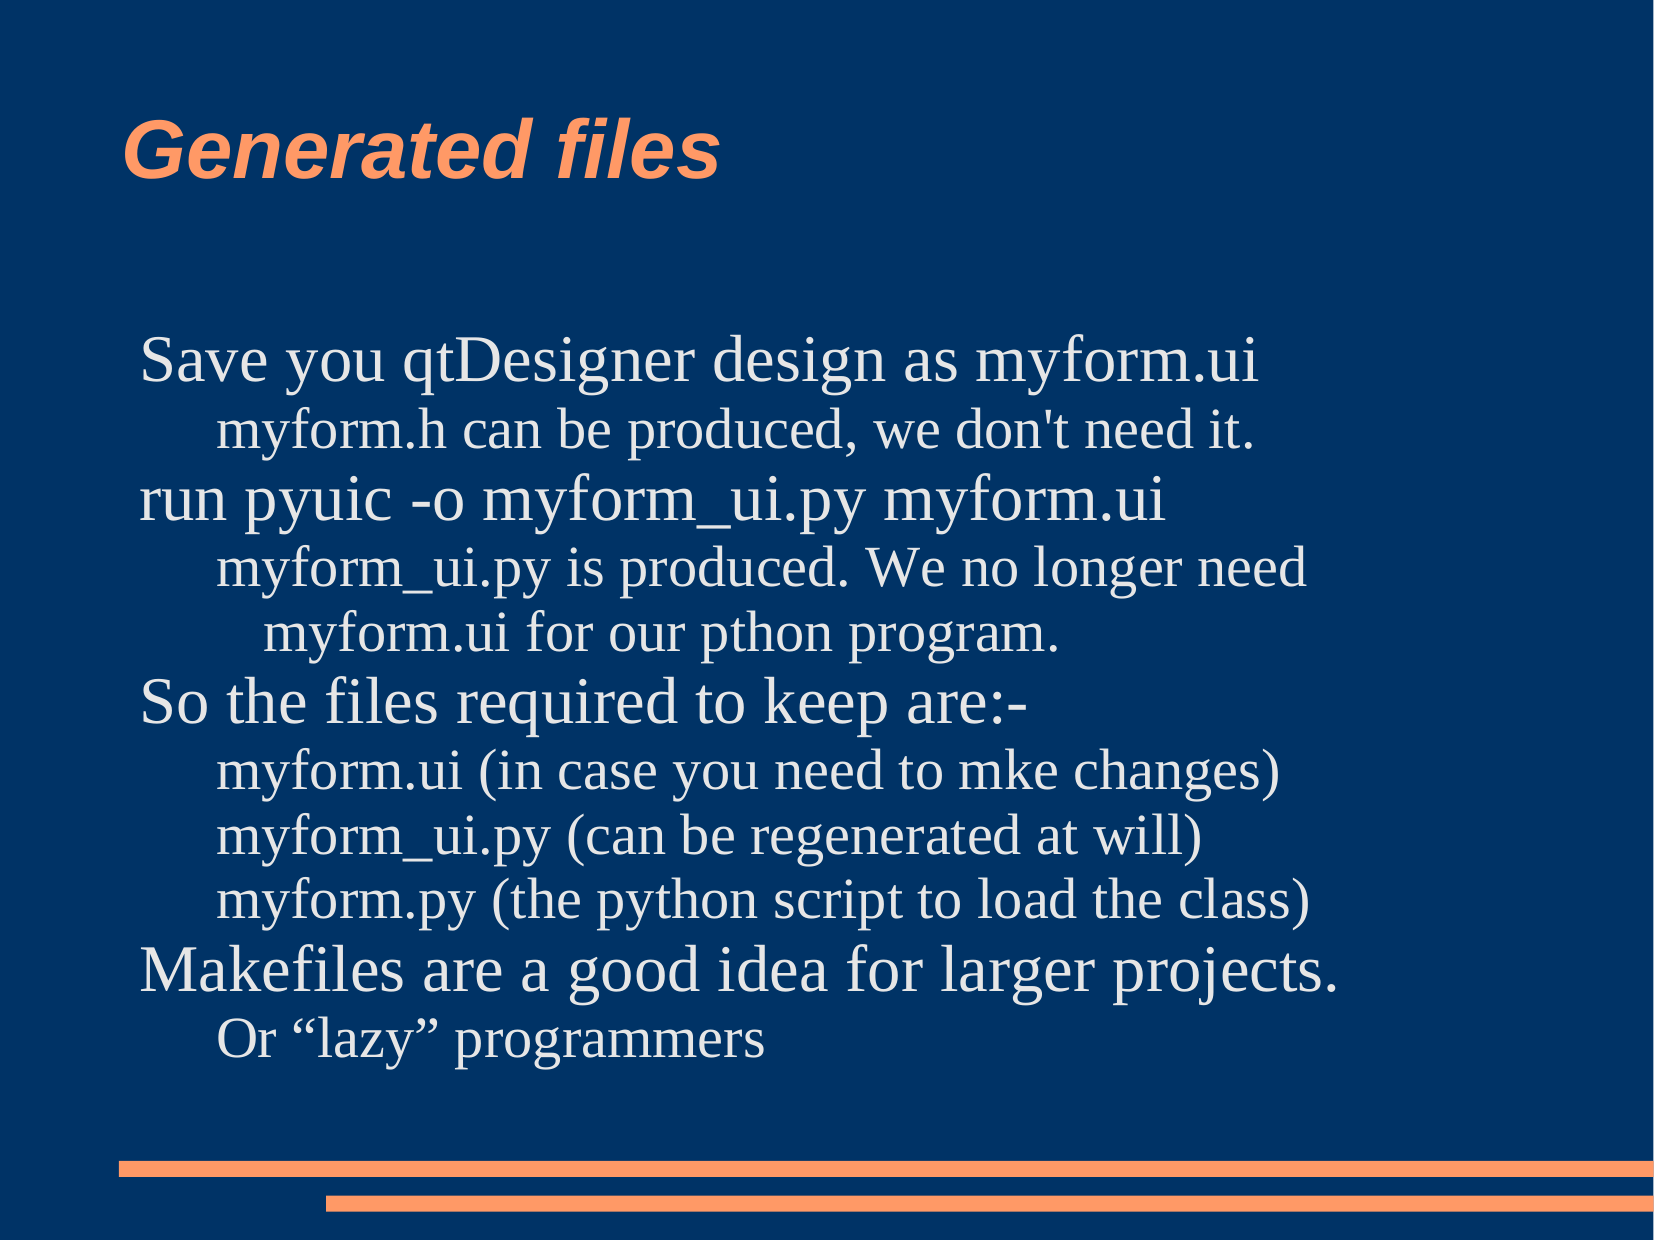

# Generated files
Save you qtDesigner design as myform.ui
myform.h can be produced, we don't need it.
run pyuic -o myform_ui.py myform.ui
myform_ui.py is produced. We no longer need myform.ui for our pthon program.
So the files required to keep are:-
myform.ui (in case you need to mke changes)
myform_ui.py (can be regenerated at will)
myform.py (the python script to load the class)
Makefiles are a good idea for larger projects.
Or “lazy” programmers